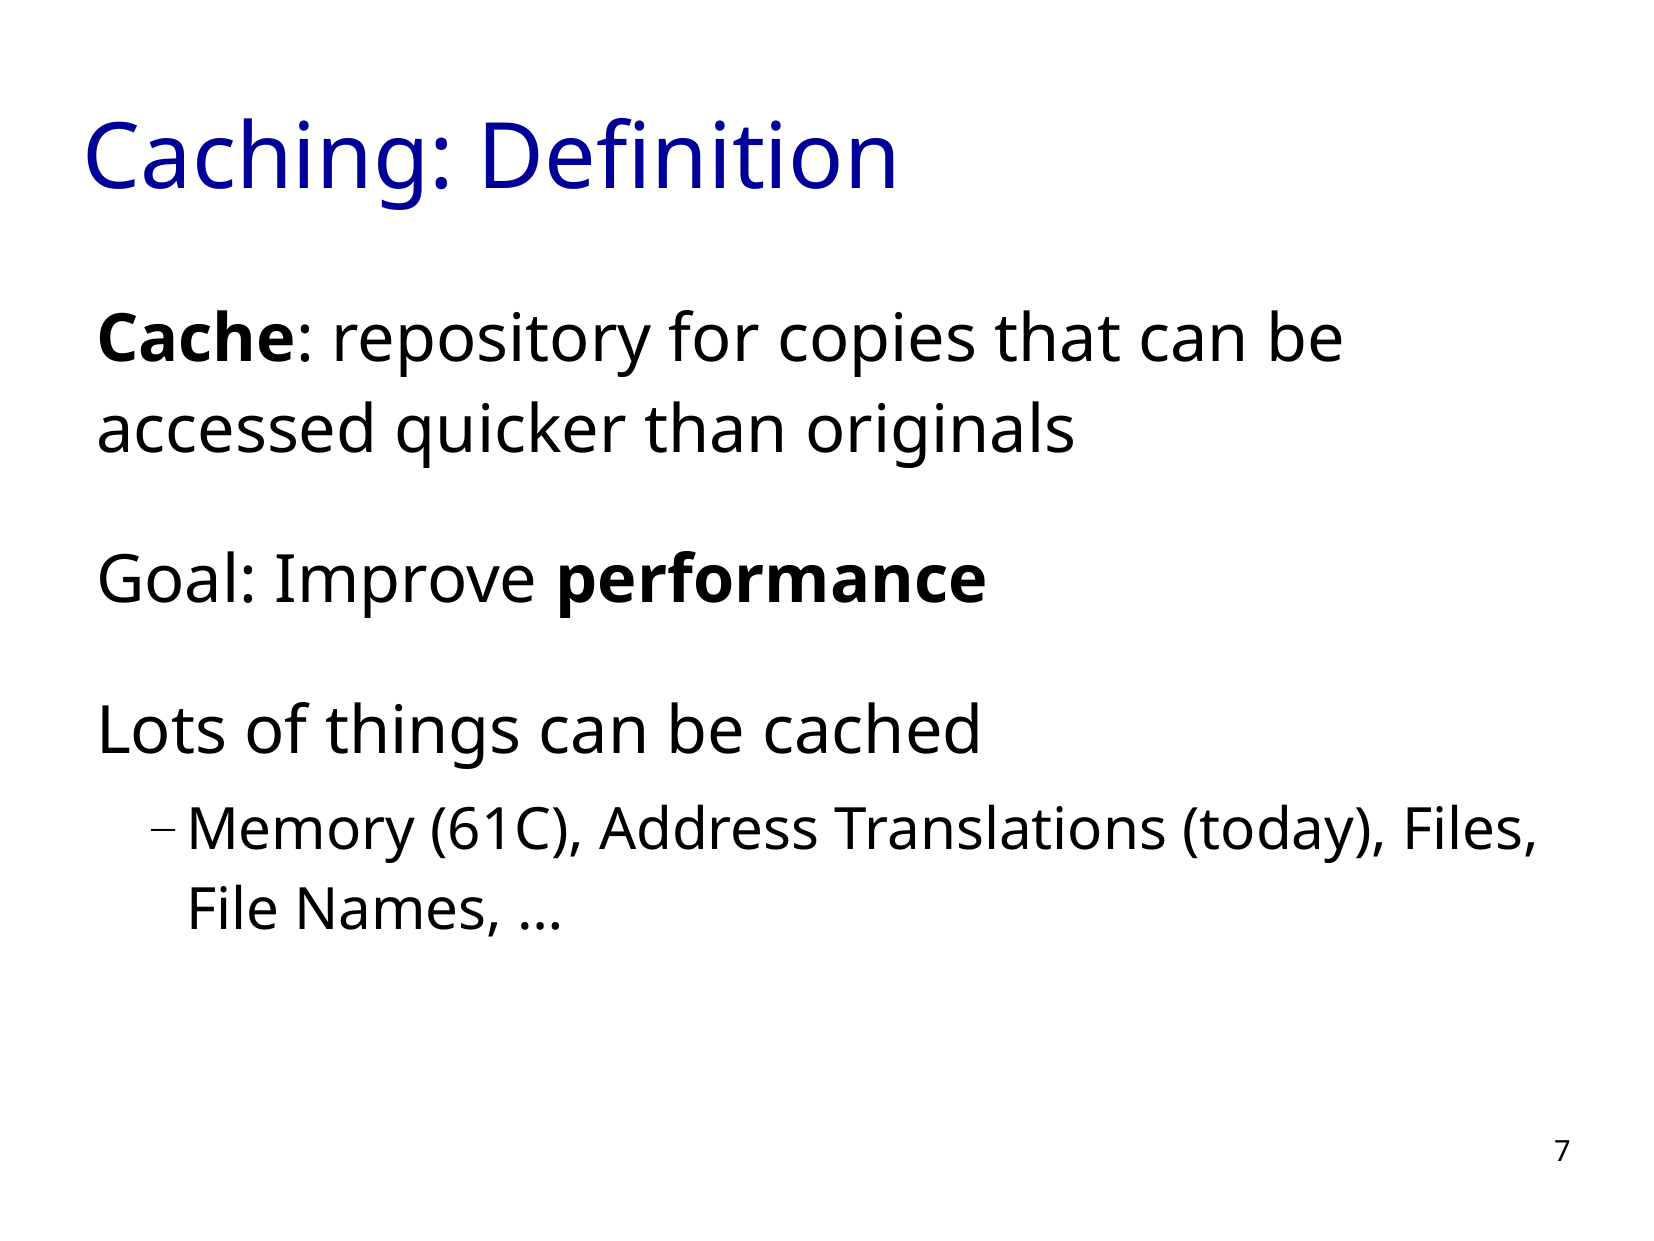

# Caching: Definition
Cache: repository for copies that can be accessed quicker than originals
Goal: Improve performance
Lots of things can be cached
Memory (61C), Address Translations (today), Files, File Names, …
7